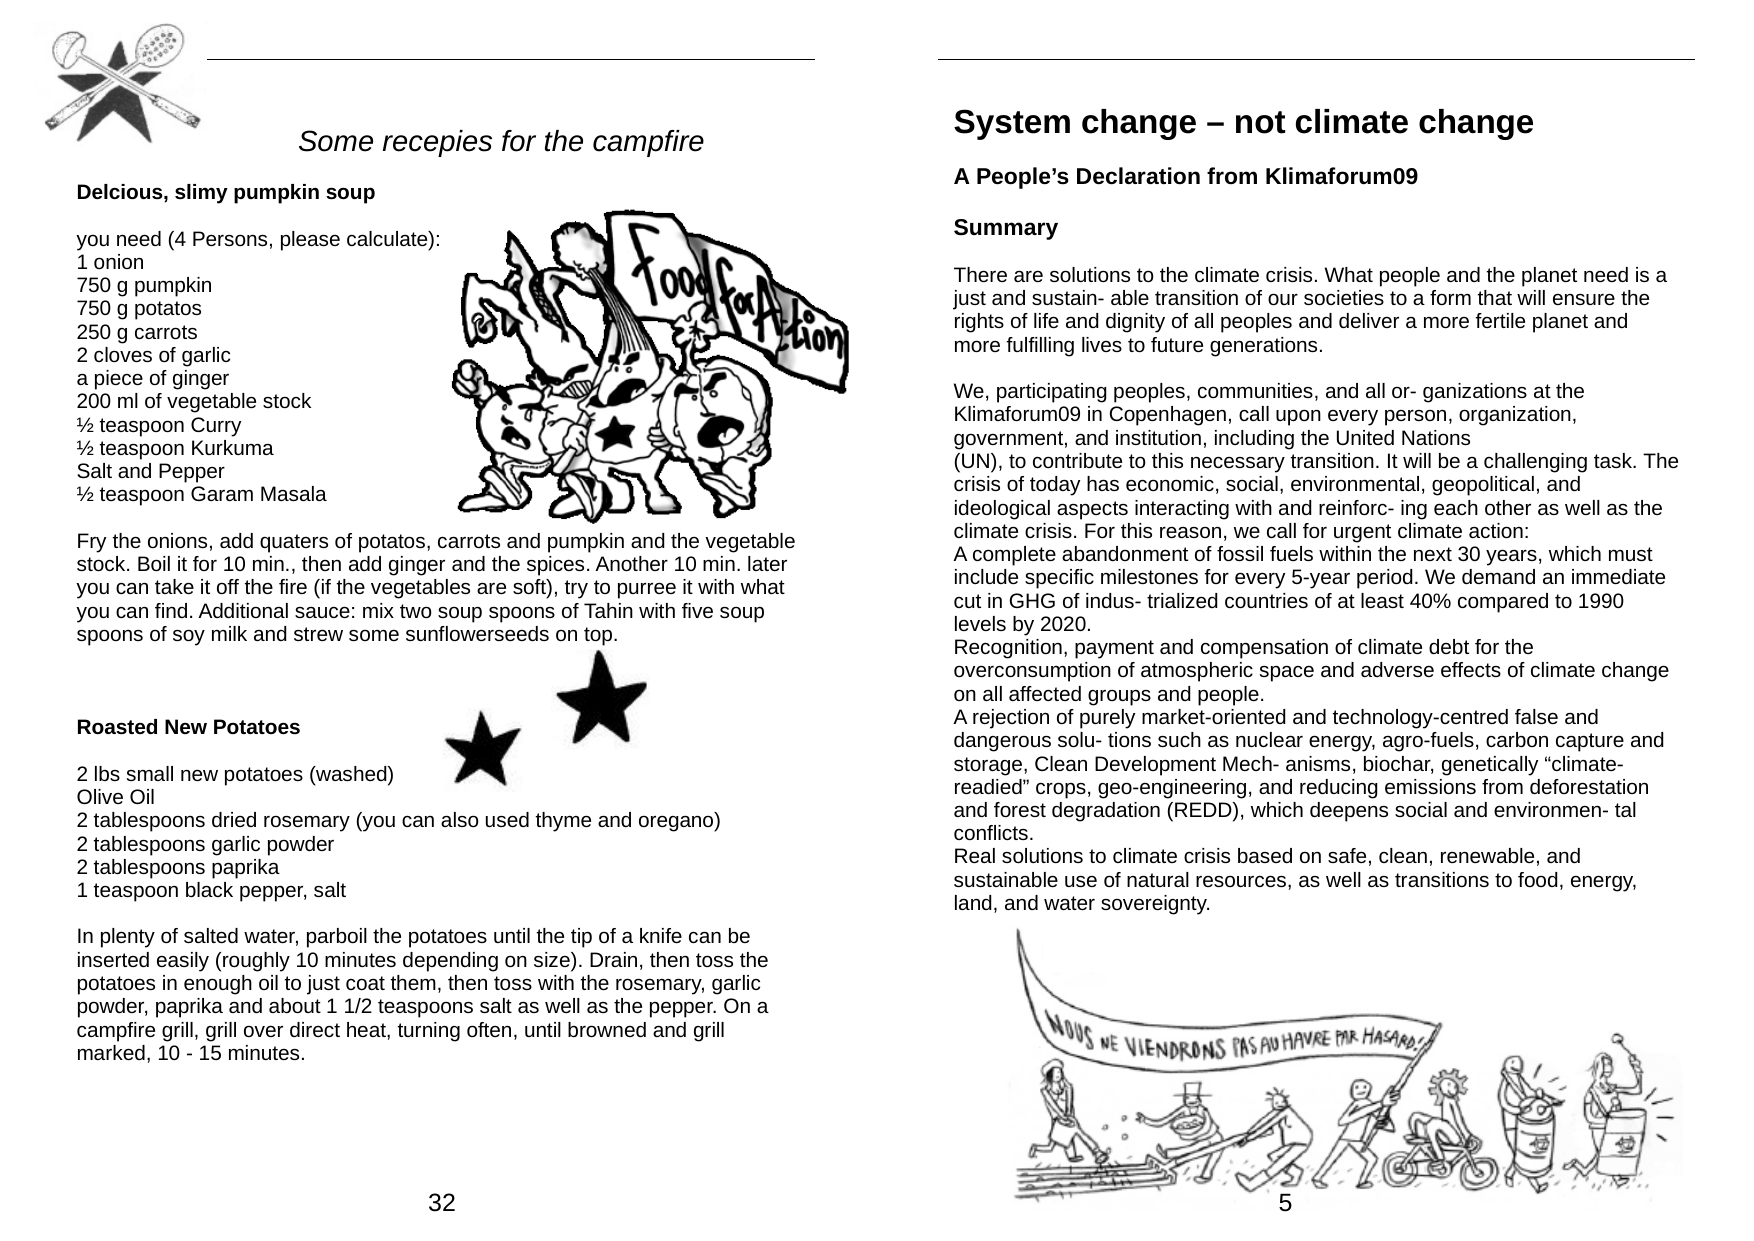

System change – not climate change
A People’s Declaration from Klimaforum09
Summary
There are solutions to the climate crisis. What people and the planet need is a just and sustain- able transition of our societies to a form that will ensure the rights of life and dignity of all peoples and deliver a more fertile planet and more fulfilling lives to future generations.
We, participating peoples, communities, and all or- ganizations at the Klimaforum09 in Copenhagen, call upon every person, organization, government, and institution, including the United Nations
(UN), to contribute to this necessary transition. It will be a challenging task. The crisis of today has economic, social, environmental, geopolitical, and ideological aspects interacting with and reinforc- ing each other as well as the climate crisis. For this reason, we call for urgent climate action:
A complete abandonment of fossil fuels within the next 30 years, which must include specific milestones for every 5-year period. We demand an immediate cut in GHG of indus- trialized countries of at least 40% compared to 1990 levels by 2020.
Recognition, payment and compensation of climate debt for the overconsumption of atmospheric space and adverse effects of climate change on all affected groups and people.
A rejection of purely market-oriented and technology-centred false and dangerous solu- tions such as nuclear energy, agro-fuels, carbon capture and storage, Clean Development Mech- anisms, biochar, genetically “climate-readied” crops, geo-engineering, and reducing emissions from deforestation and forest degradation (REDD), which deepens social and environmen- tal conflicts.
Real solutions to climate crisis based on safe, clean, renewable, and sustainable use of natural resources, as well as transitions to food, energy, land, and water sovereignty.
			Some recepies for the campfire
Delcious, slimy pumpkin soup
you need (4 Persons, please calculate):
1 onion
750 g pumpkin
750 g potatos
250 g carrots
2 cloves of garlic
a piece of ginger
200 ml of vegetable stock
½ teaspoon Curry
½ teaspoon Kurkuma
Salt and Pepper
½ teaspoon Garam Masala
Fry the onions, add quaters of potatos, carrots and pumpkin and the vegetable stock. Boil it for 10 min., then add ginger and the spices. Another 10 min. later you can take it off the fire (if the vegetables are soft), try to purree it with what you can find. Additional sauce: mix two soup spoons of Tahin with five soup spoons of soy milk and strew some sunflowerseeds on top.
Roasted New Potatoes
2 lbs small new potatoes (washed)
Olive Oil
2 tablespoons dried rosemary (you can also used thyme and oregano)
2 tablespoons garlic powder
2 tablespoons paprika
1 teaspoon black pepper, salt
In plenty of salted water, parboil the potatoes until the tip of a knife can be inserted easily (roughly 10 minutes depending on size). Drain, then toss the potatoes in enough oil to just coat them, then toss with the rosemary, garlic powder, paprika and about 1 1/2 teaspoons salt as well as the pepper. On a campfire grill, grill over direct heat, turning often, until browned and grill marked, 10 - 15 minutes.
32
5